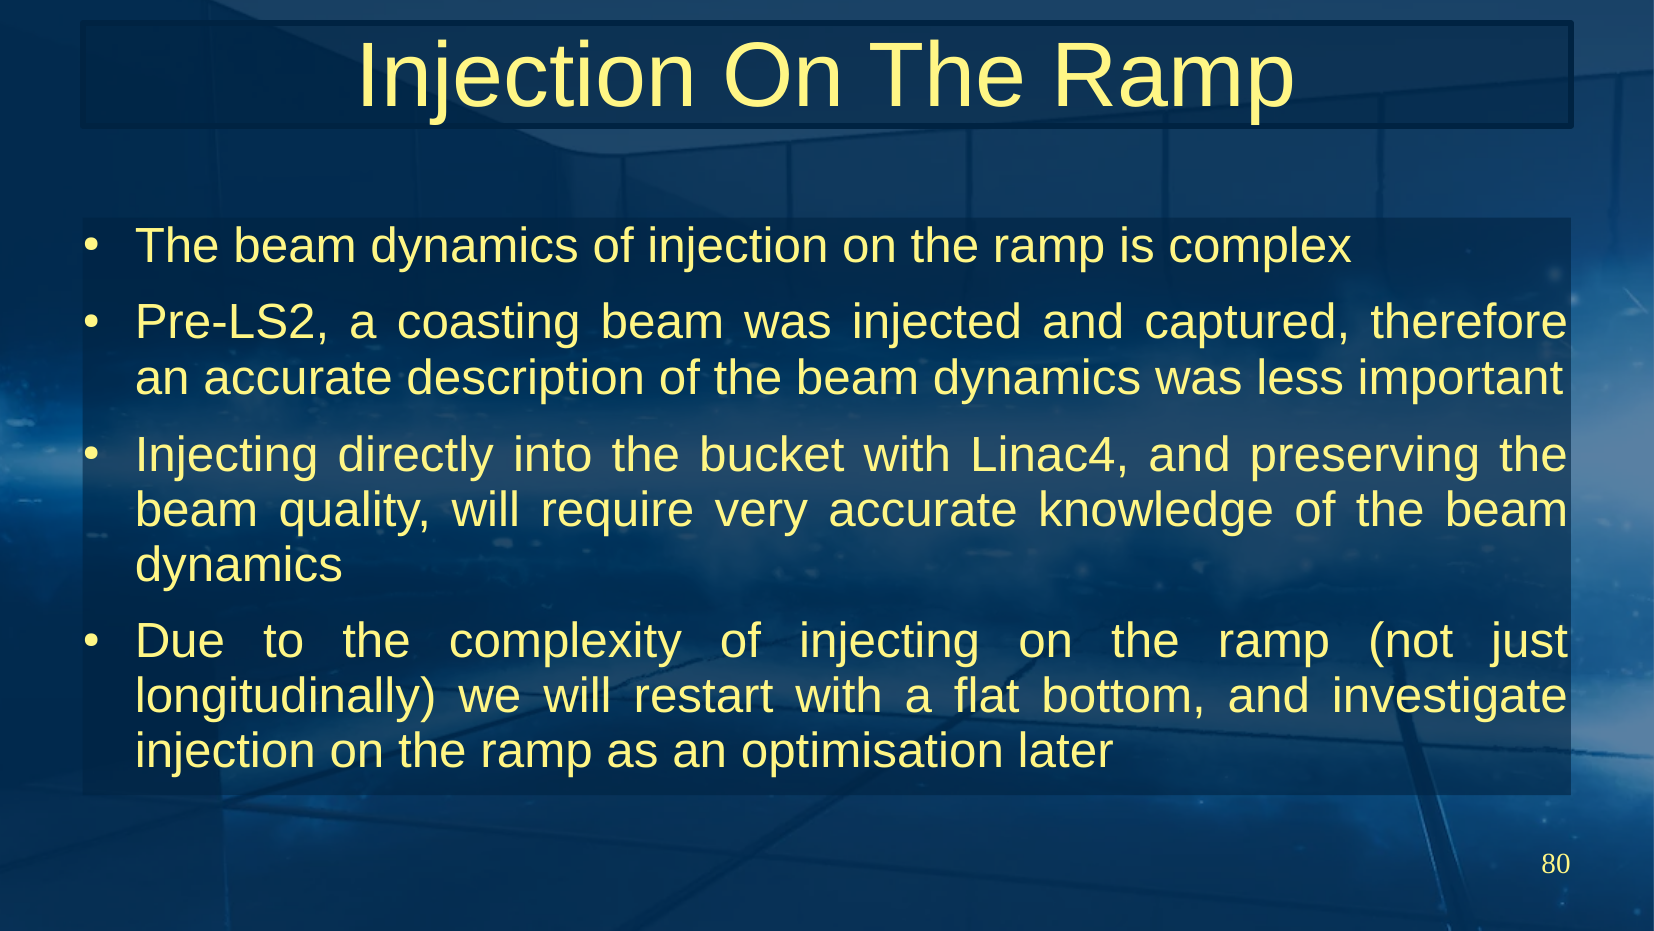

Injection On The Ramp
# The beam dynamics of injection on the ramp is complex
Pre-LS2, a coasting beam was injected and captured, therefore an accurate description of the beam dynamics was less important
Injecting directly into the bucket with Linac4, and preserving the beam quality, will require very accurate knowledge of the beam dynamics
Due to the complexity of injecting on the ramp (not just longitudinally) we will restart with a flat bottom, and investigate injection on the ramp as an optimisation later
80